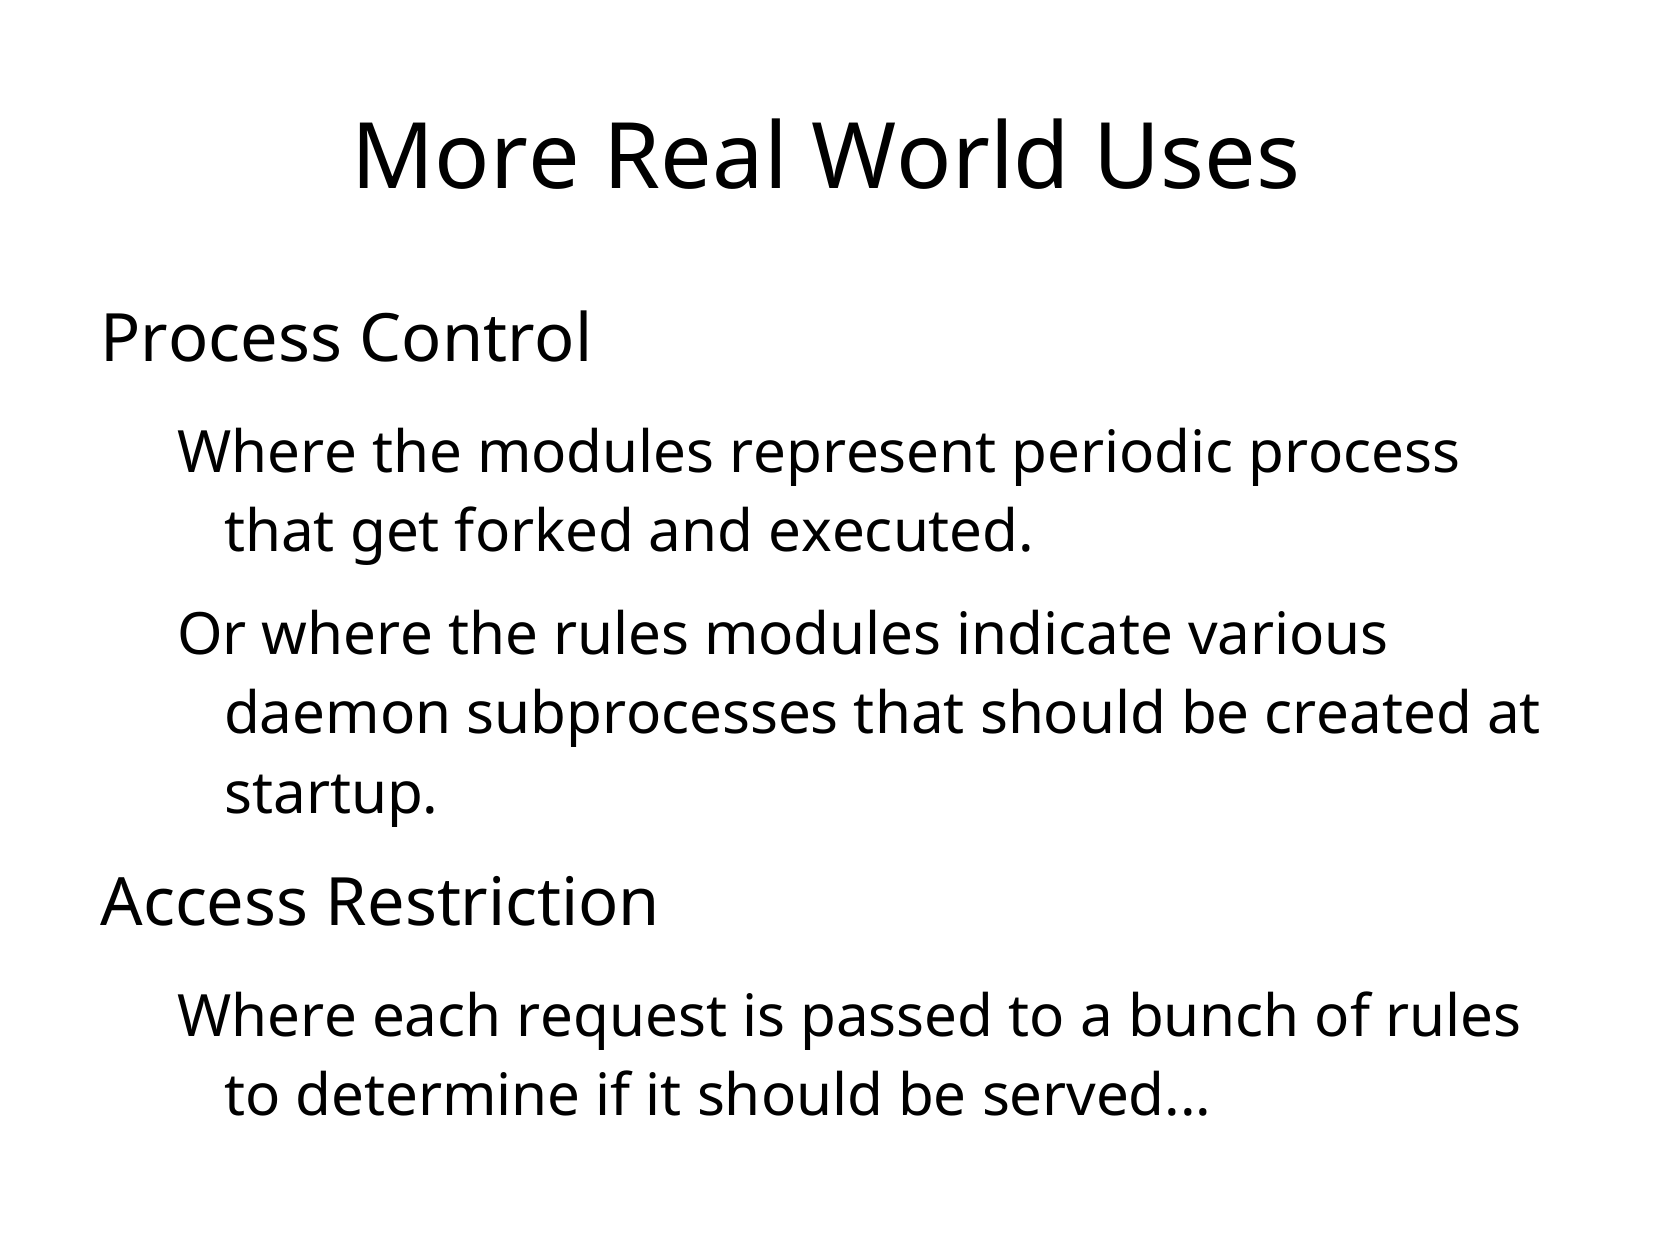

# More Real World Uses
Process Control
Where the modules represent periodic process that get forked and executed.
Or where the rules modules indicate various daemon subprocesses that should be created at startup.
Access Restriction
Where each request is passed to a bunch of rules to determine if it should be served...